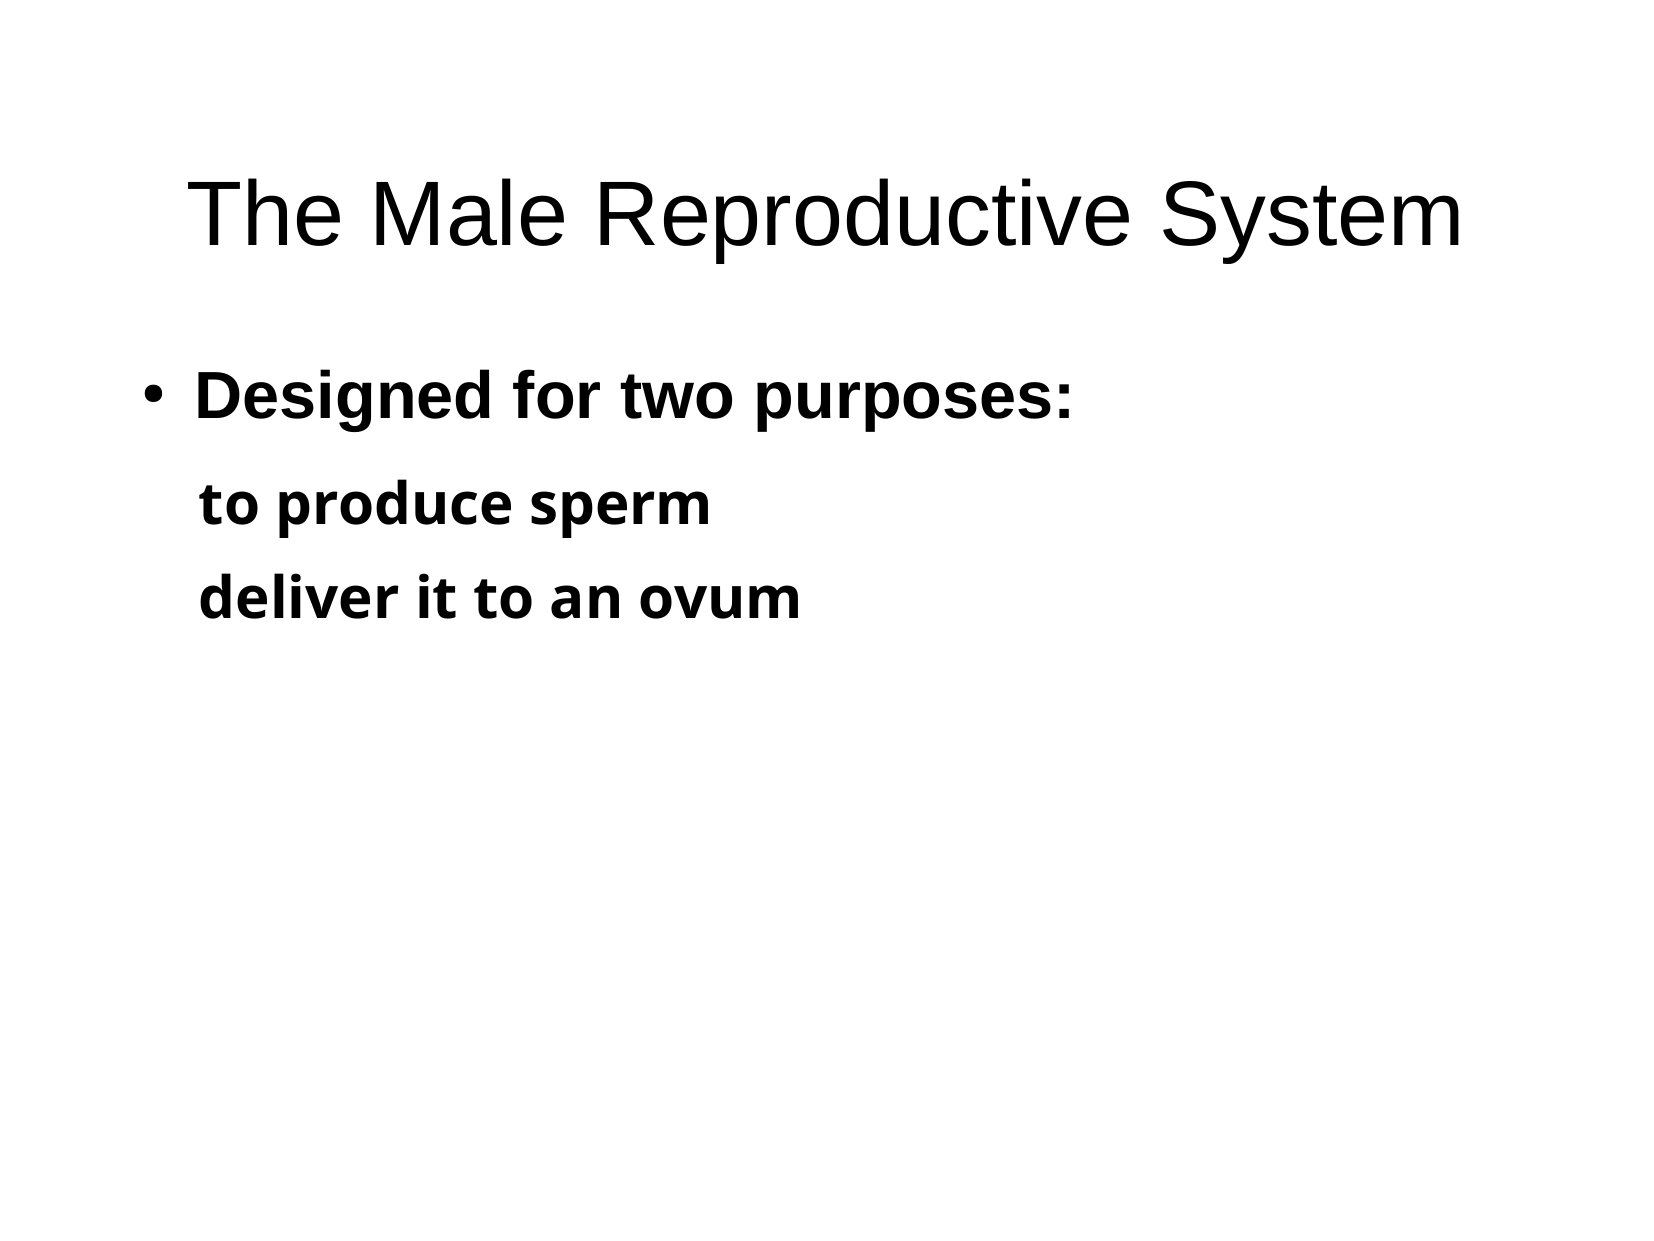

# The Male Reproductive System
Designed for two purposes:
to produce sperm
deliver it to an ovum